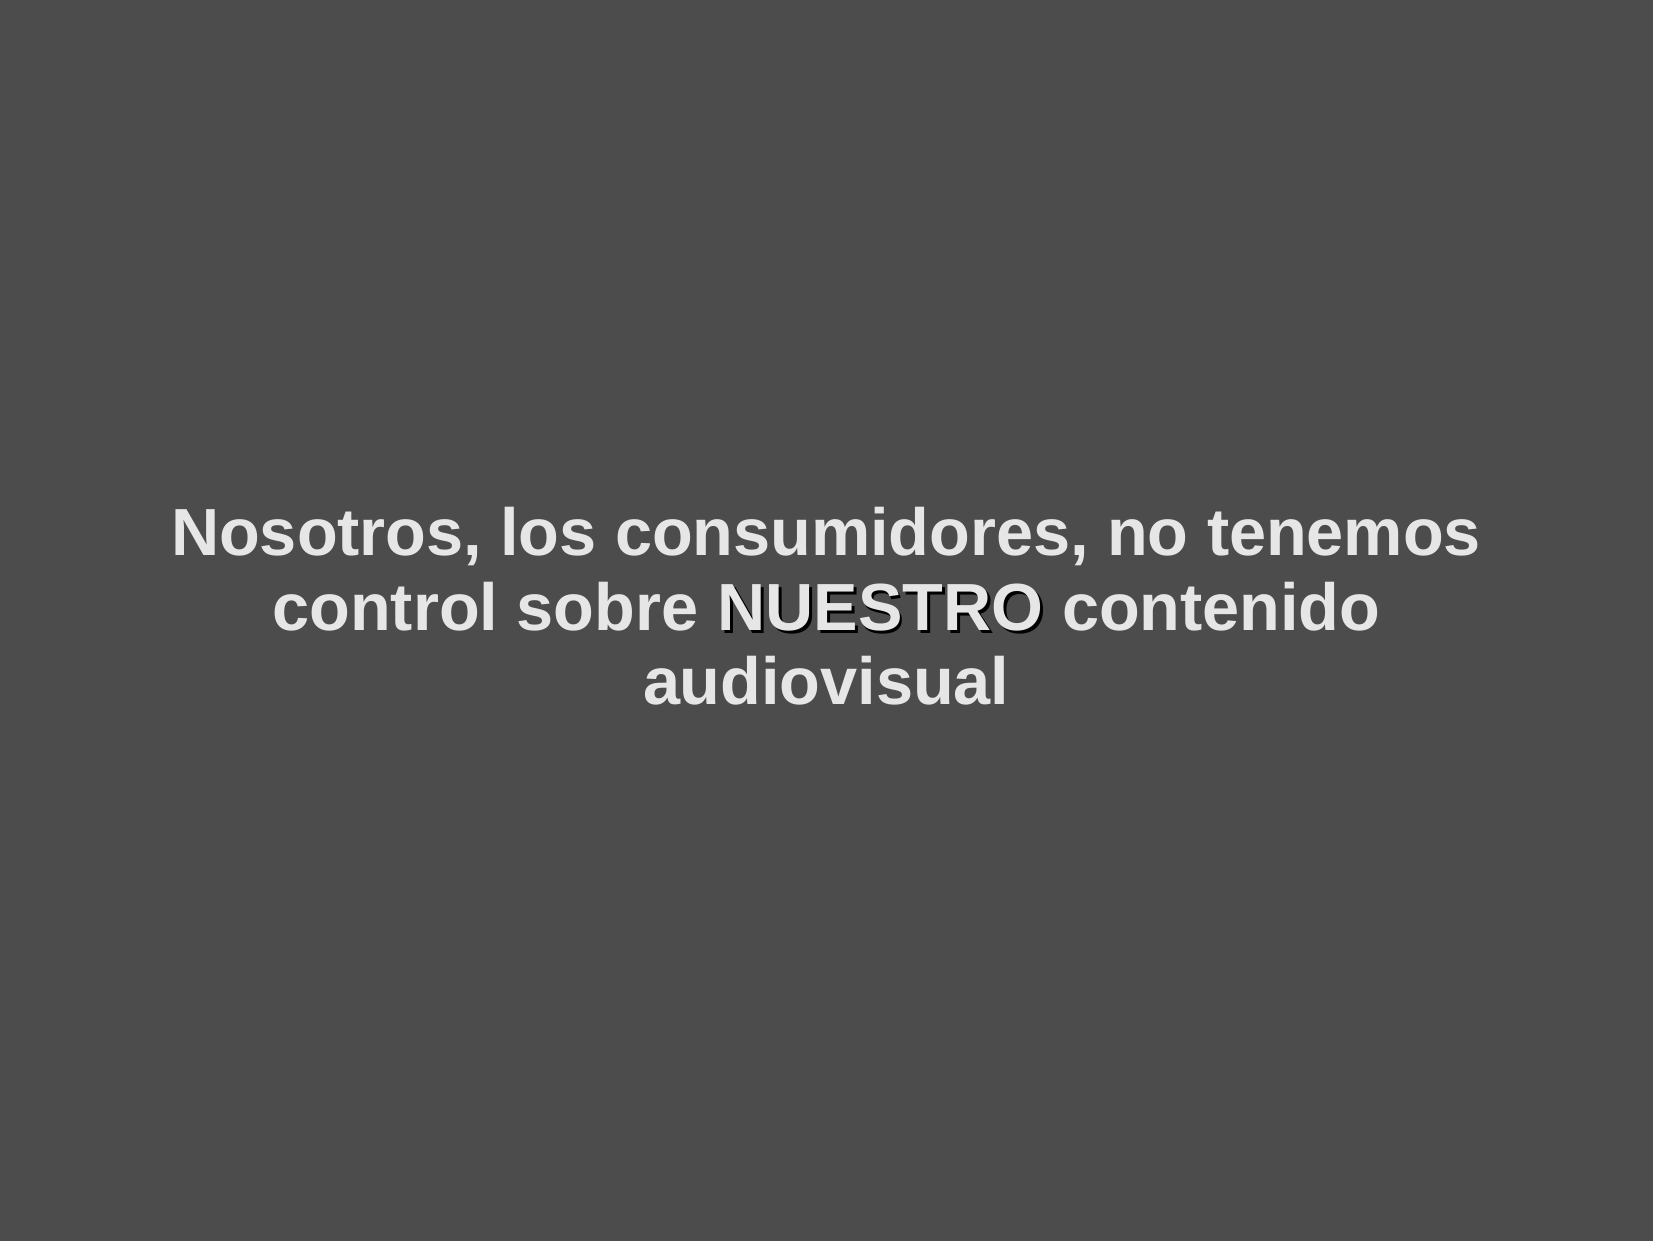

# Nosotros, los consumidores, no tenemos control sobre NUESTRO contenido audiovisual